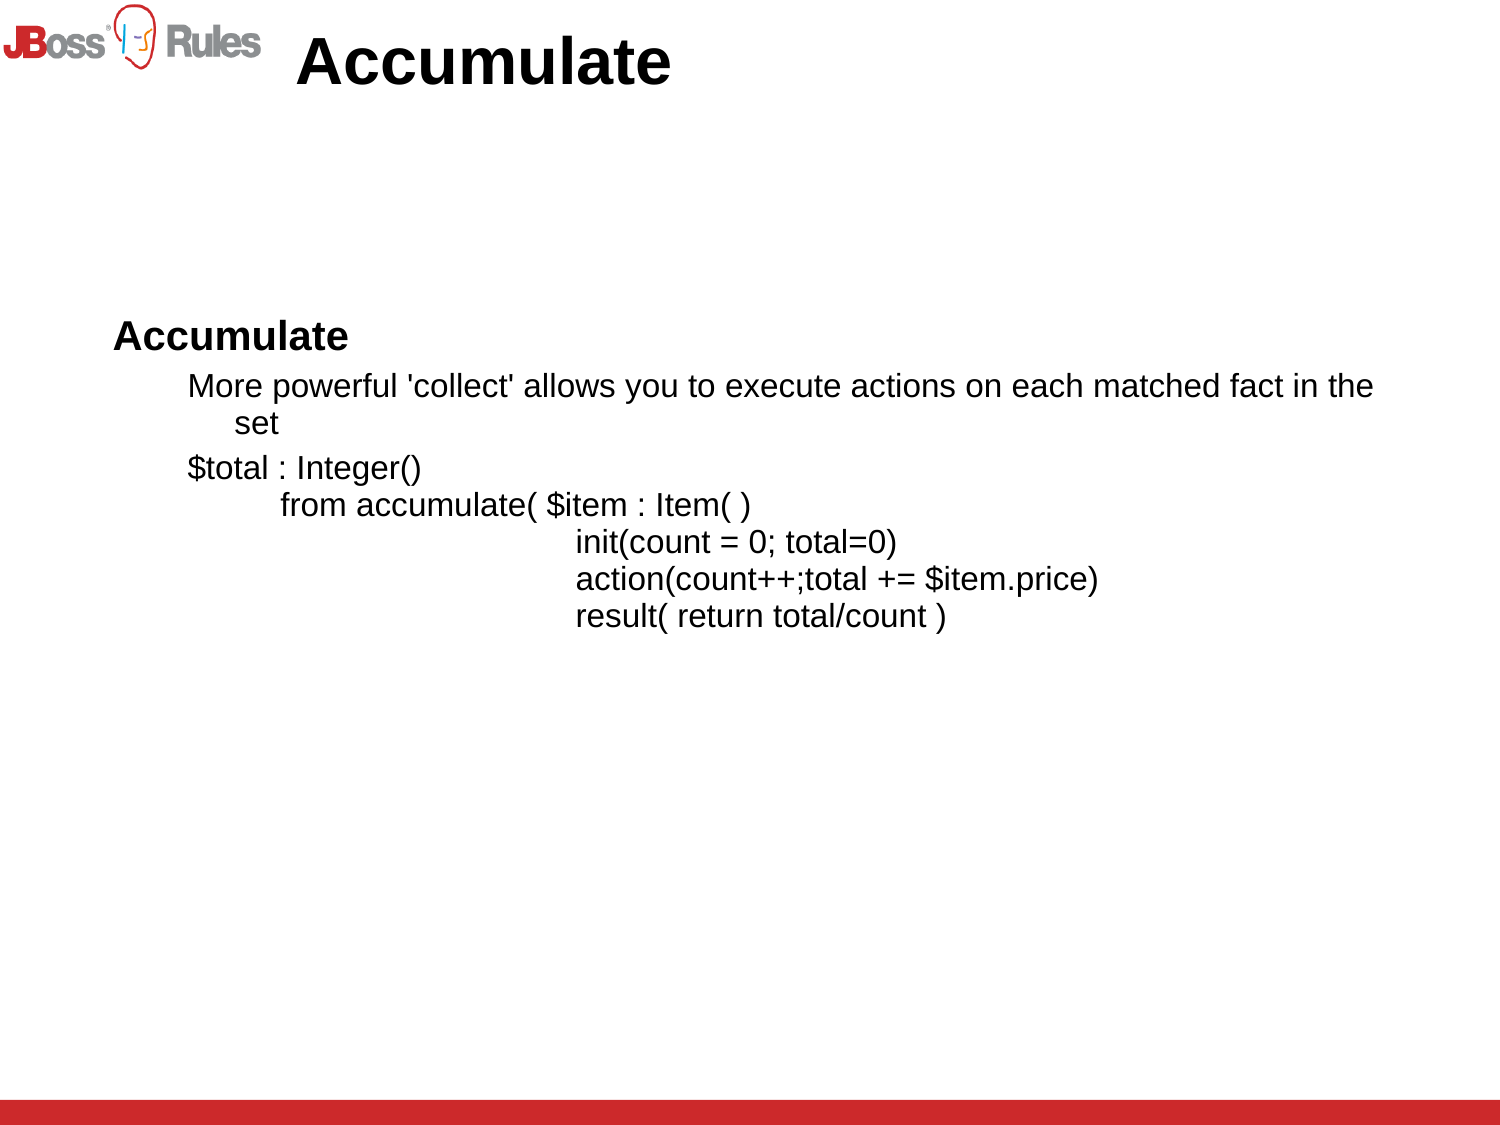

Accumulate
# Accumulate
More powerful 'collect' allows you to execute actions on each matched fact in the set
$total : Integer()
 from accumulate( $item : Item( )
 init(count = 0; total=0)
 action(count++;total += $item.price)
 result( return total/count )